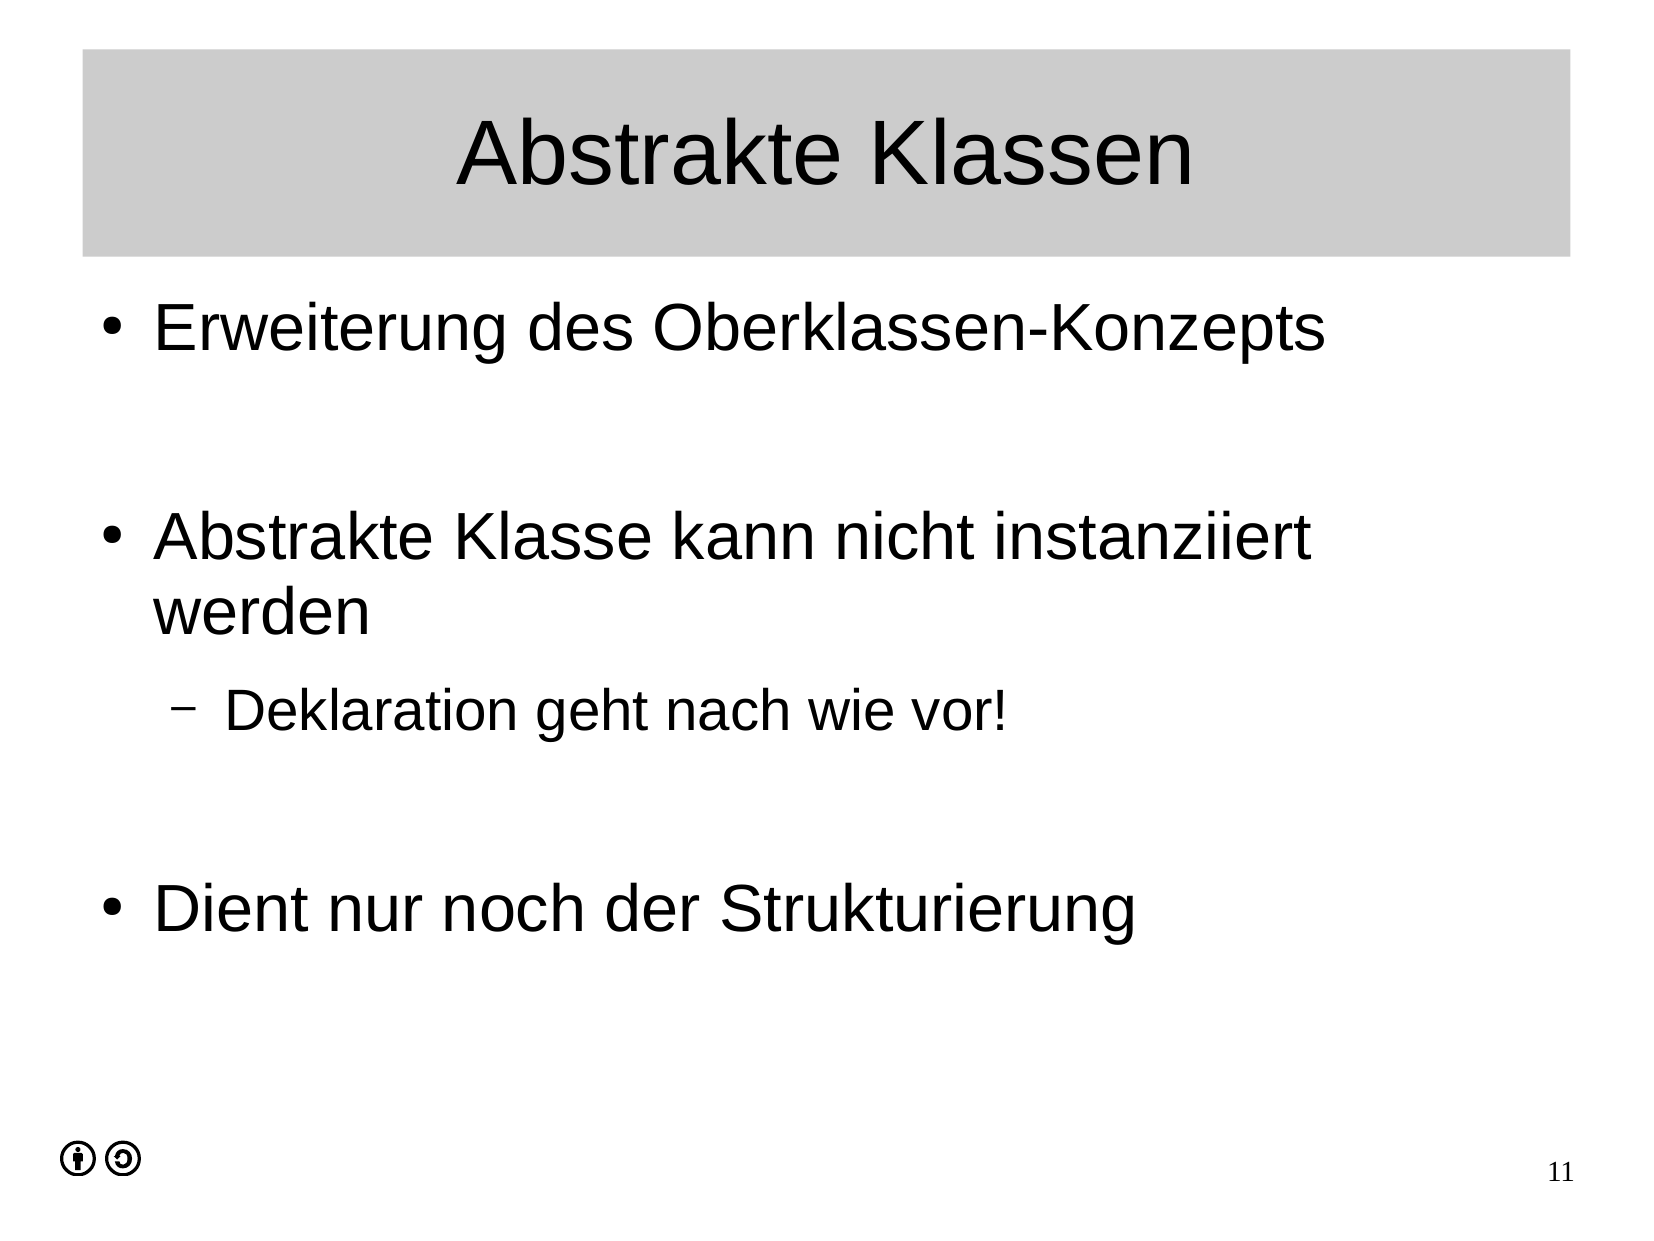

# Abstrakte Klassen
Erweiterung des Oberklassen-Konzepts
Abstrakte Klasse kann nicht instanziiert werden
Deklaration geht nach wie vor!
Dient nur noch der Strukturierung
11